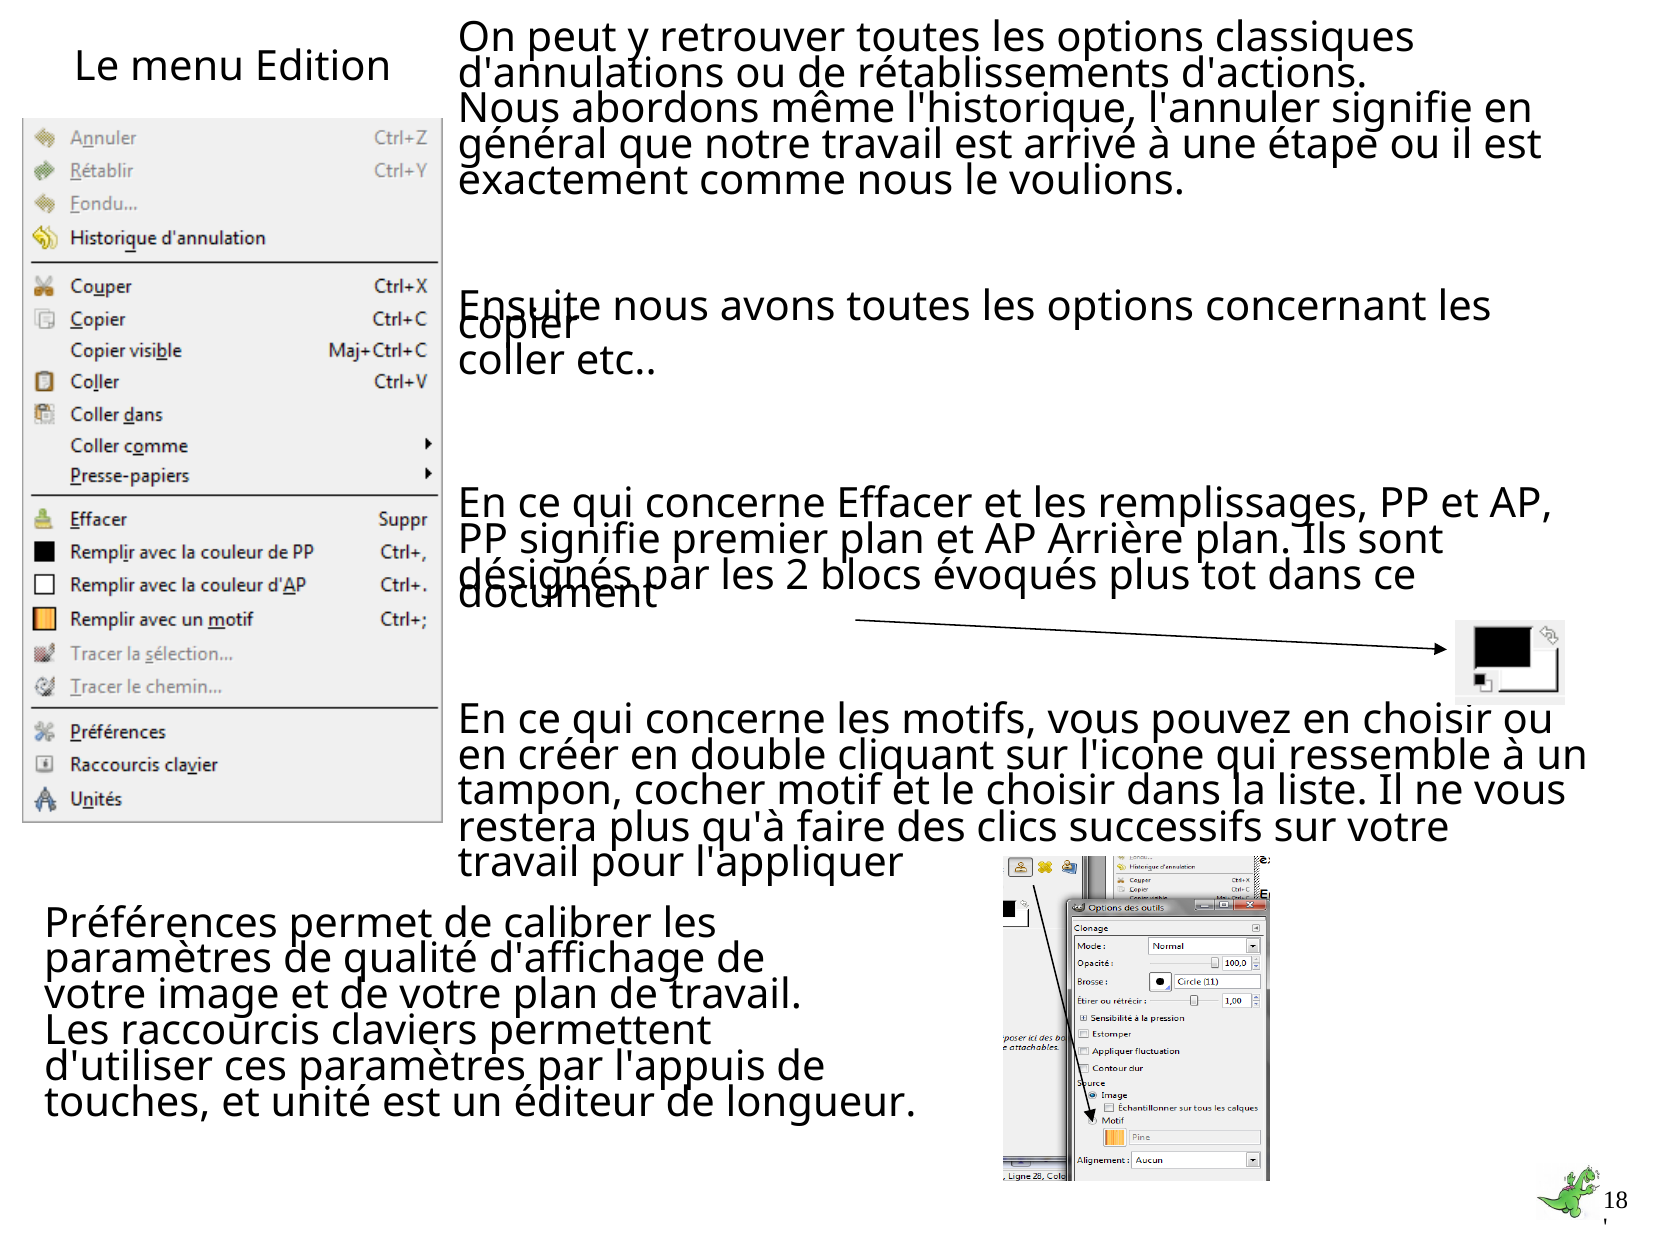

On peut y retrouver toutes les options classiques
d'annulations ou de rétablissements d'actions.
Nous abordons même l'historique, l'annuler signifie en
général que notre travail est arrivé à une étape ou il est
exactement comme nous le voulions.
Ensuite nous avons toutes les options concernant les copier
coller etc..
En ce qui concerne Effacer et les remplissages, PP et AP,
PP signifie premier plan et AP Arrière plan. Ils sont
désignés par les 2 blocs évoqués plus tot dans ce document
En ce qui concerne les motifs, vous pouvez en choisir ou
en créer en double cliquant sur l'icone qui ressemble à un
tampon, cocher motif et le choisir dans la liste. Il ne vous
restera plus qu'à faire des clics successifs sur votre
travail pour l'appliquer
Le menu Edition
Préférences permet de calibrer les
paramètres de qualité d'affichage de
votre image et de votre plan de travail.
Les raccourcis claviers permettent
d'utiliser ces paramètres par l'appuis de
touches, et unité est un éditeur de longueur.
18'